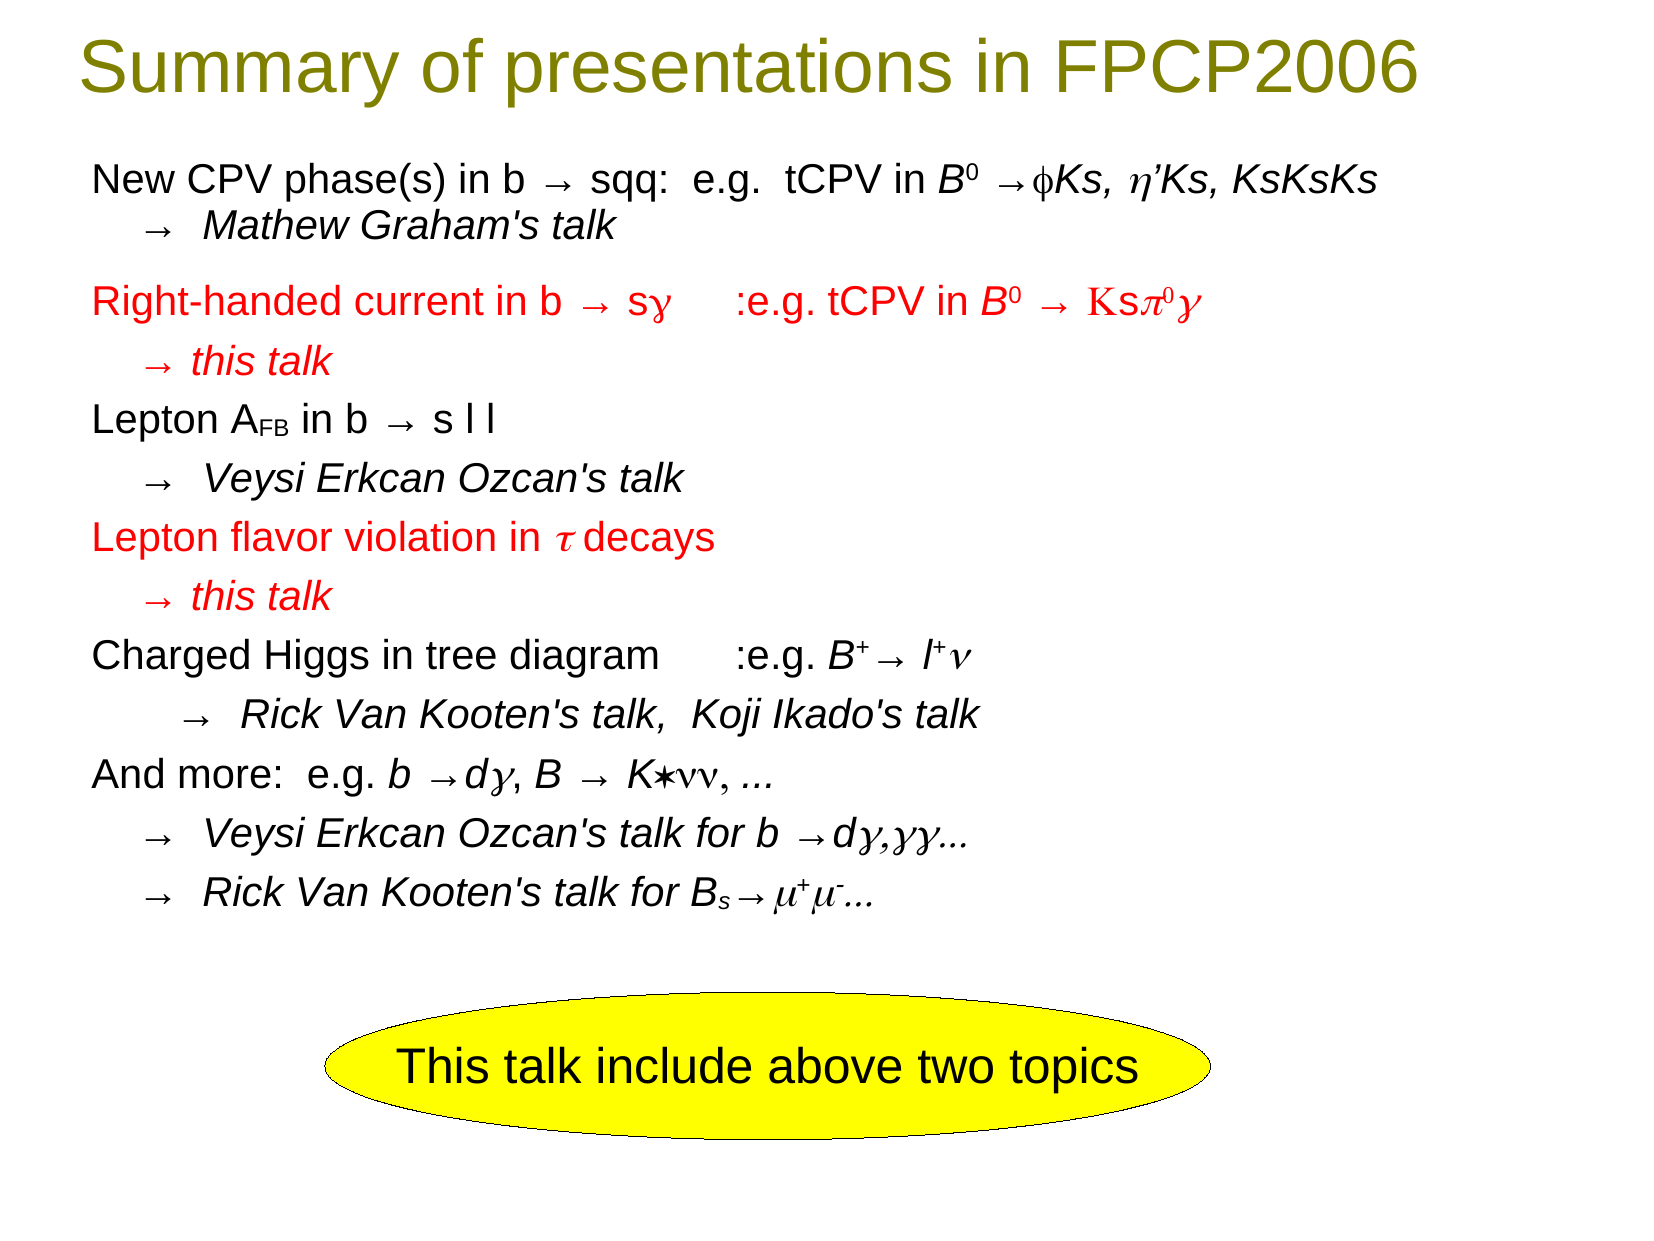

# Summary of presentations in FPCP2006
New CPV phase(s) in b → sqq: e.g. tCPV in B0 →fKs, h’Ks, KsKsKs
 → Mathew Graham's talk
Right-handed current in b → sg 	:e.g. tCPV in B0 → Ksp0g
 → this talk
Lepton AFB in b → s l l
 → Veysi Erkcan Ozcan's talk
Lepton flavor violation in t decays
 → this talk
Charged Higgs in tree diagram 	:e.g. B+→ l+n
 → Rick Van Kooten's talk, Koji Ikado's talk
And more: e.g. b →dg, B → K*nn, ...
 → Veysi Erkcan Ozcan's talk for b →dg,gg...
 → Rick Van Kooten's talk for Bs→m+m-...
This talk include above two topics